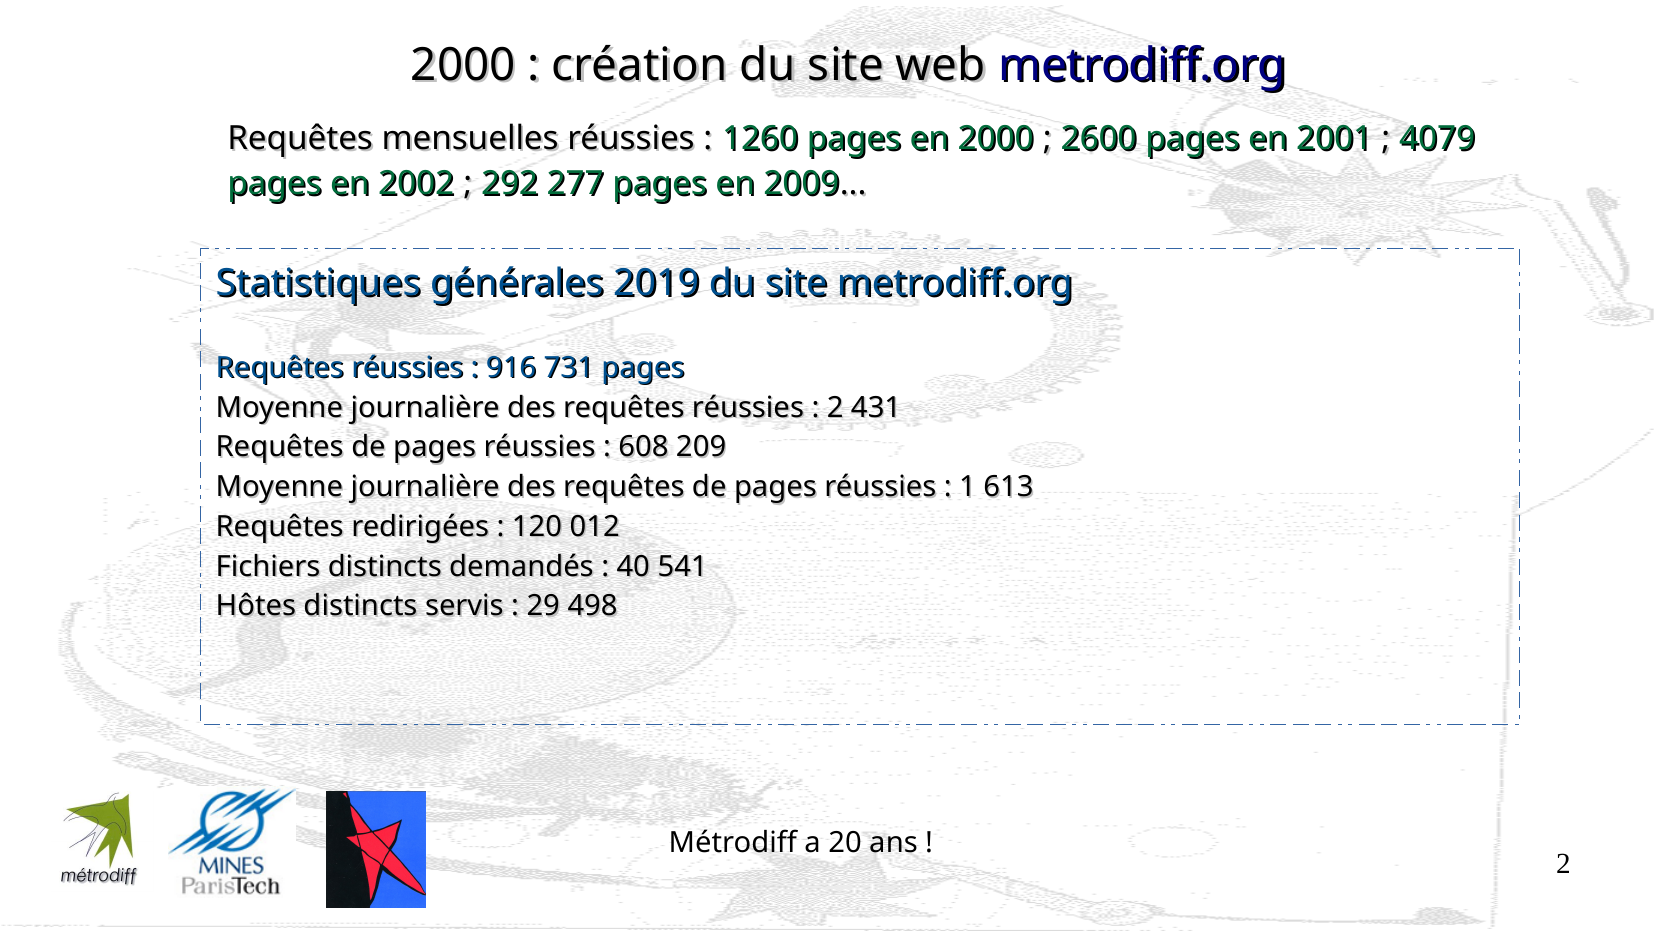

2000 : création du site web metrodiff.org
Requêtes mensuelles réussies : 1260 pages en 2000 ; 2600 pages en 2001 ; 4079 pages en 2002 ; 292 277 pages en 2009...
Statistiques générales 2019 du site metrodiff.org
Requêtes réussies : 916 731 pages
Moyenne journalière des requêtes réussies : 2 431
Requêtes de pages réussies : 608 209
Moyenne journalière des requêtes de pages réussies : 1 613
Requêtes redirigées : 120 012
Fichiers distincts demandés : 40 541
Hôtes distincts servis : 29 498
 Métrodiff a 20 ans !
2